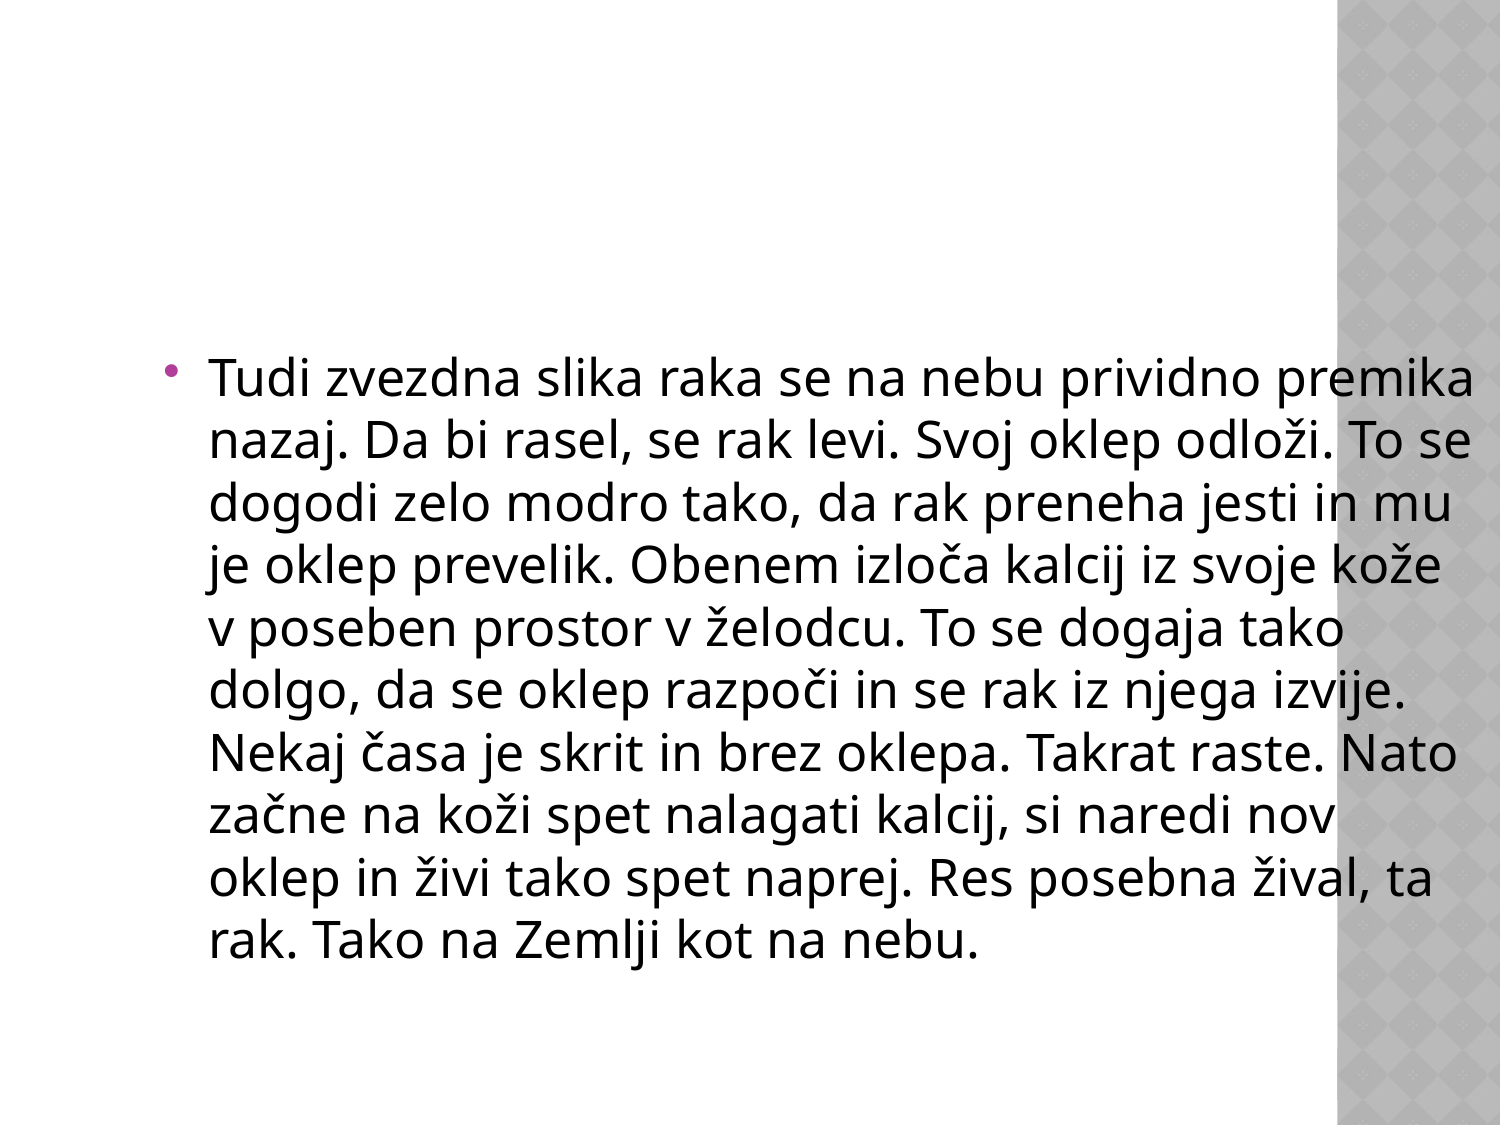

#
Tudi zvezdna slika raka se na nebu prividno premika nazaj. Da bi rasel, se rak levi. Svoj oklep odloži. To se dogodi zelo modro tako, da rak preneha jesti in mu je oklep prevelik. Obenem izloča kalcij iz svoje kože v poseben prostor v želodcu. To se dogaja tako dolgo, da se oklep razpoči in se rak iz njega izvije. Nekaj časa je skrit in brez oklepa. Takrat raste. Nato začne na koži spet nalagati kalcij, si naredi nov oklep in živi tako spet naprej. Res posebna žival, ta rak. Tako na Zemlji kot na nebu.